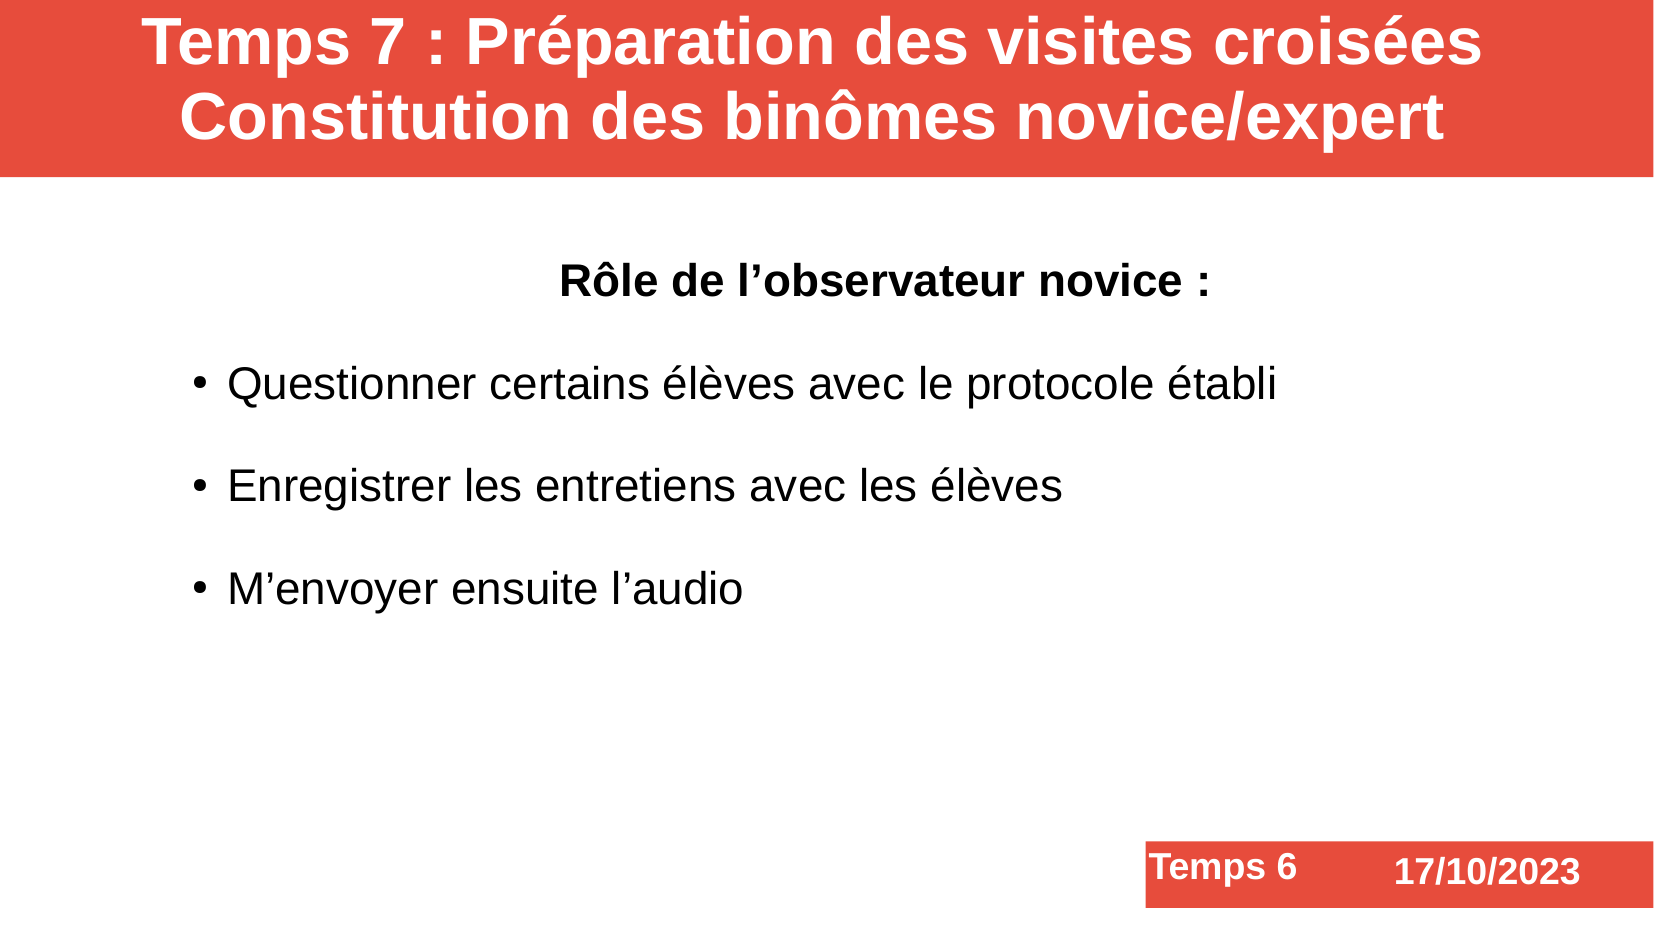

# Temps 7 : Préparation des visites croisées Constitution des binômes novice/expert
Rôle de l’observateur novice :
Questionner certains élèves avec le protocole établi
Enregistrer les entretiens avec les élèves
M’envoyer ensuite l’audio
Temps 6